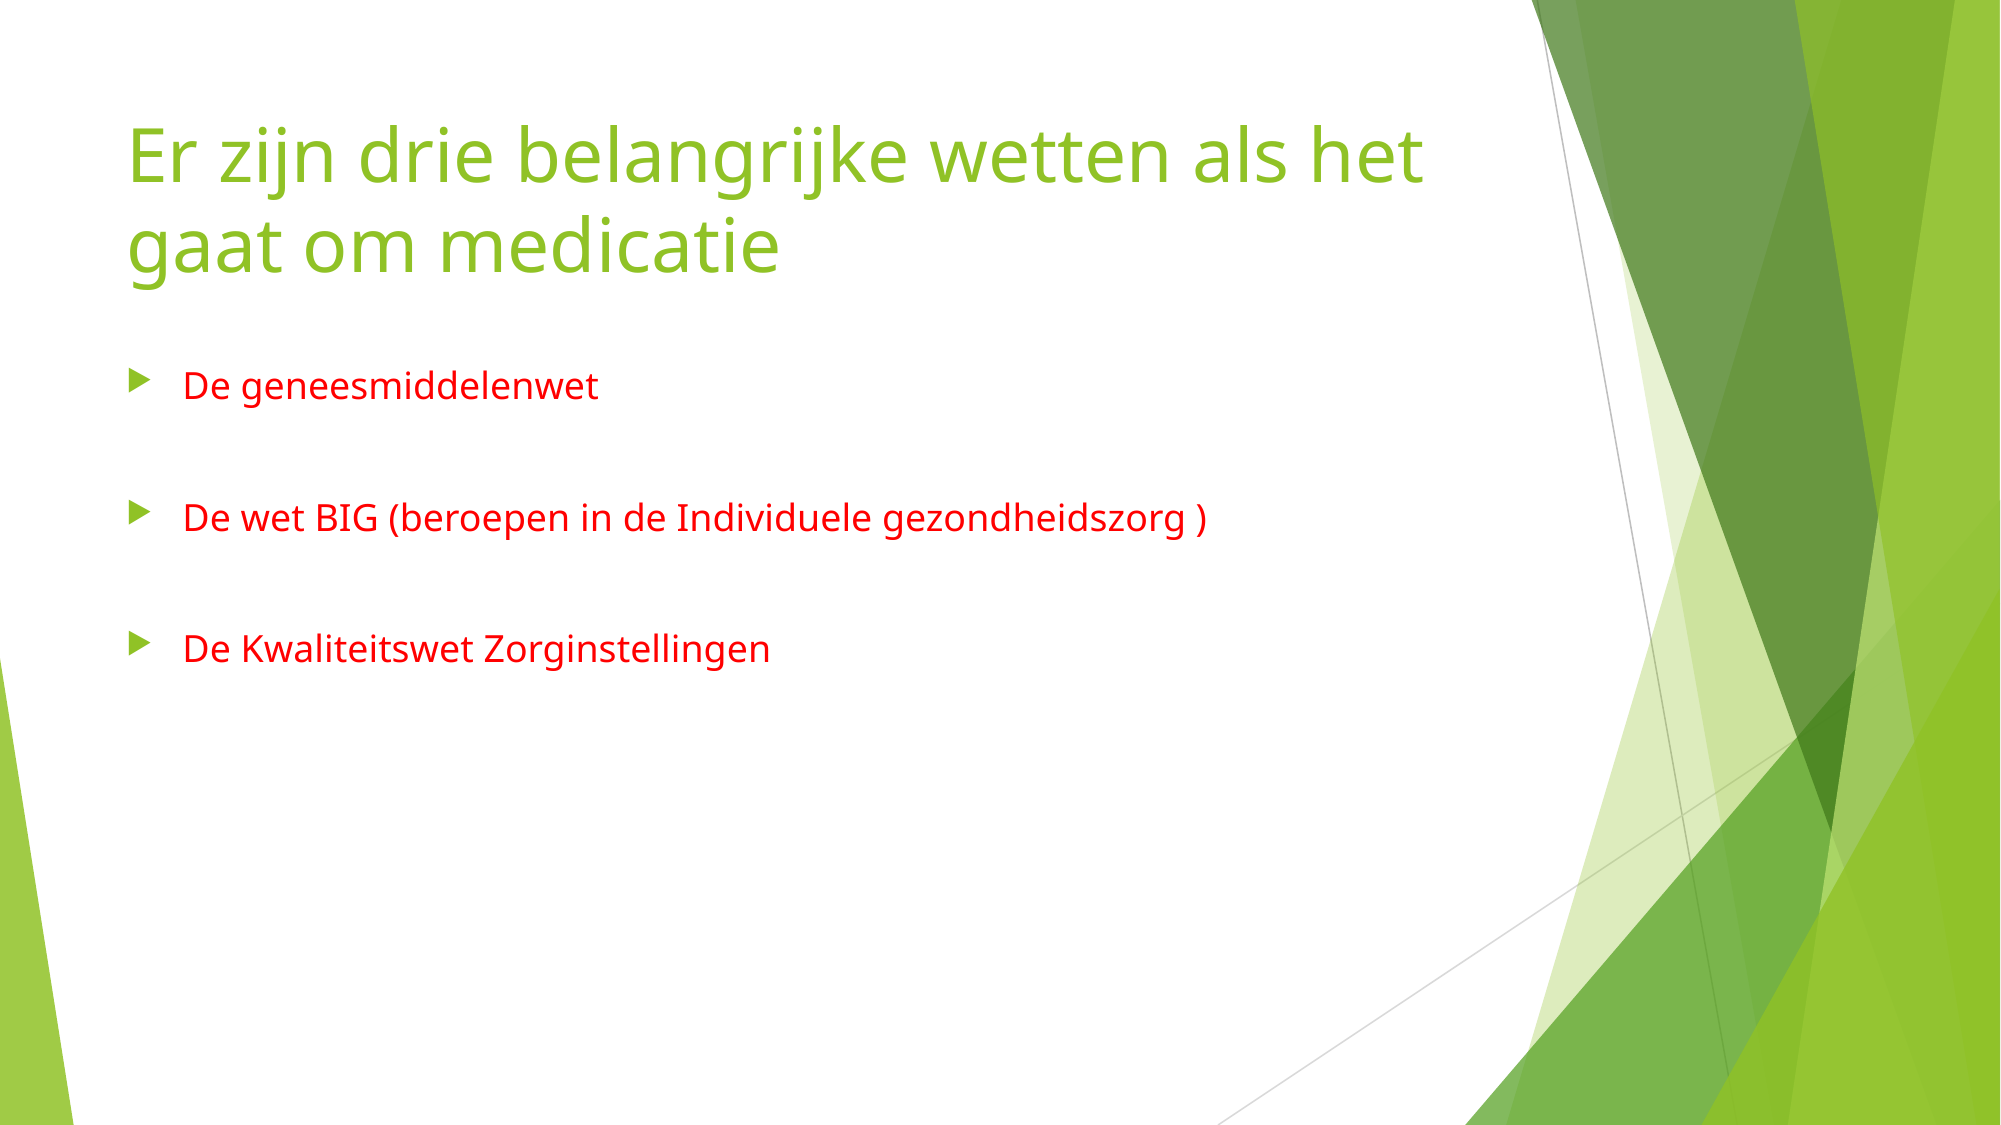

# Er zijn drie belangrijke wetten als het gaat om medicatie
De geneesmiddelenwet
De wet BIG (beroepen in de Individuele gezondheidszorg )
De Kwaliteitswet Zorginstellingen